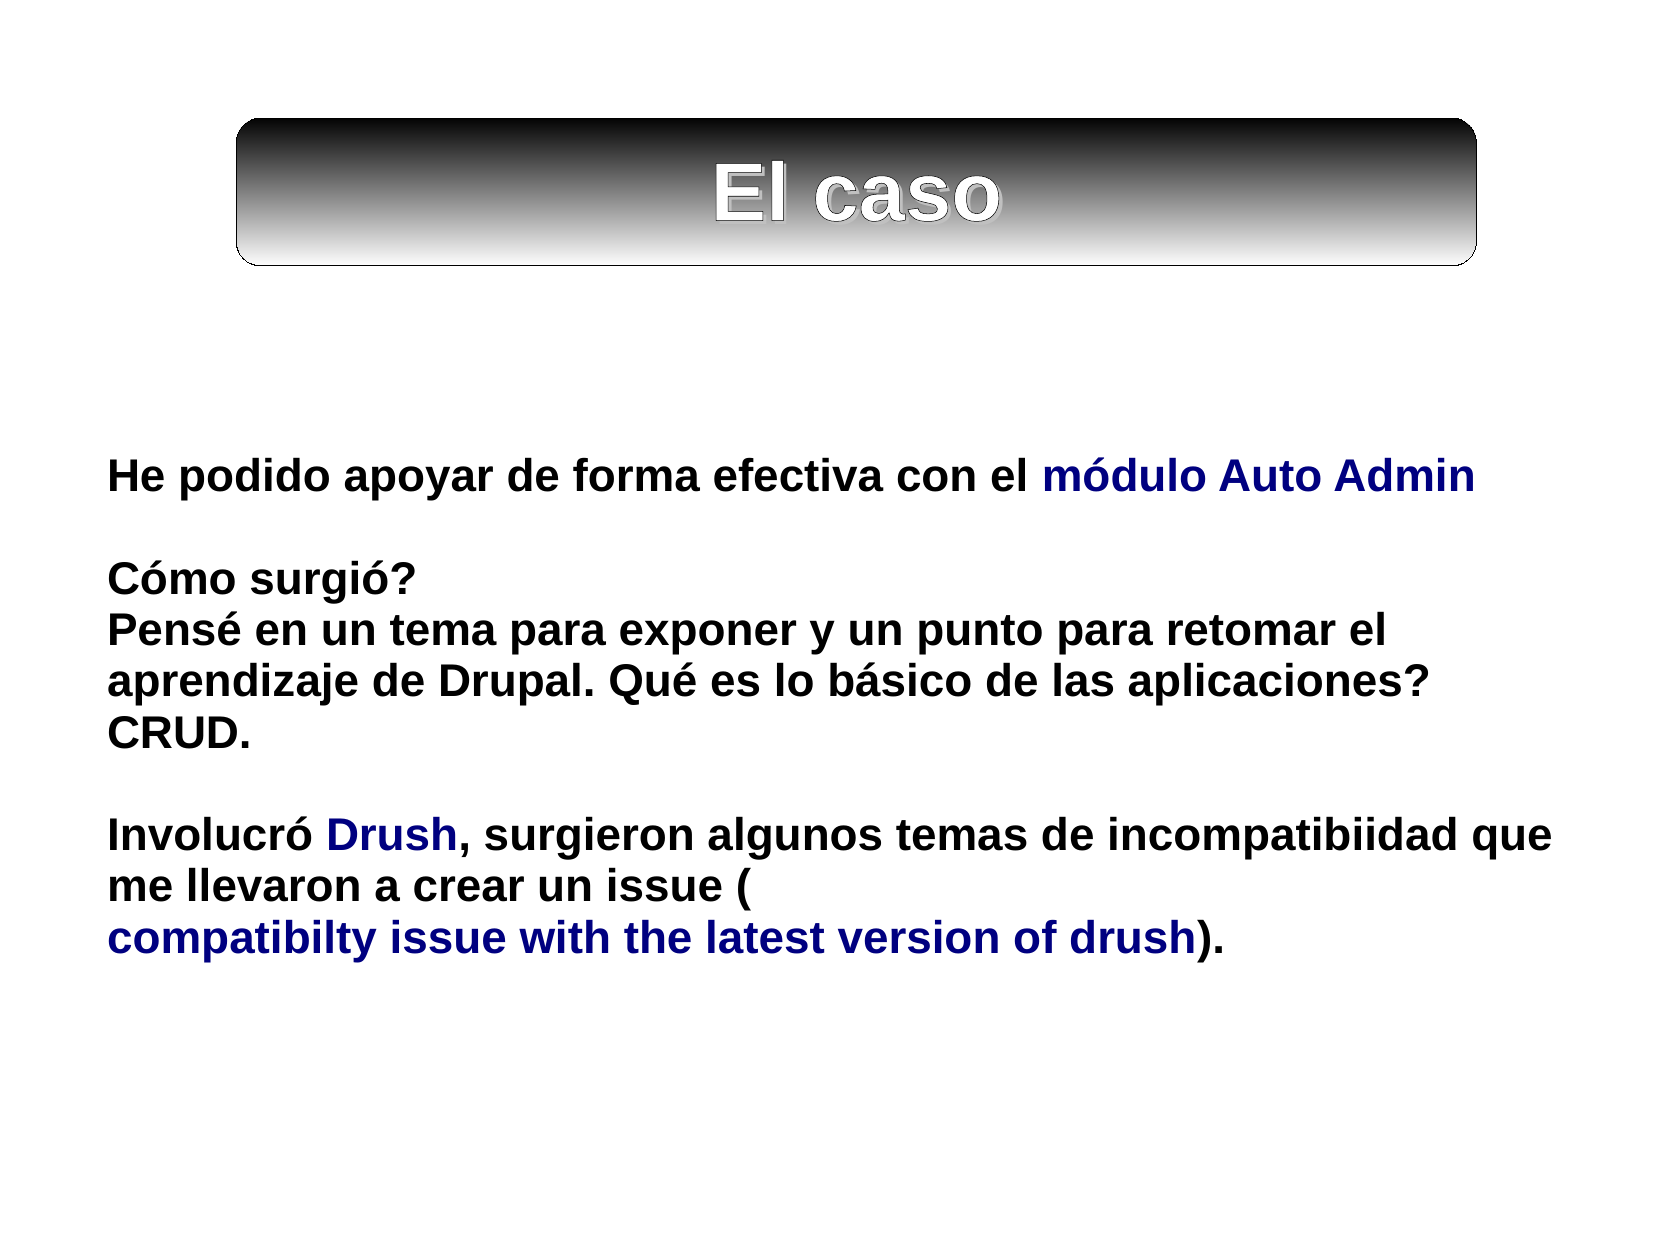

El caso
He podido apoyar de forma efectiva con el módulo Auto Admin
Cómo surgió?
Pensé en un tema para exponer y un punto para retomar el aprendizaje de Drupal. Qué es lo básico de las aplicaciones? CRUD.
Involucró Drush, surgieron algunos temas de incompatibiidad que me llevaron a crear un issue (compatibilty issue with the latest version of drush).